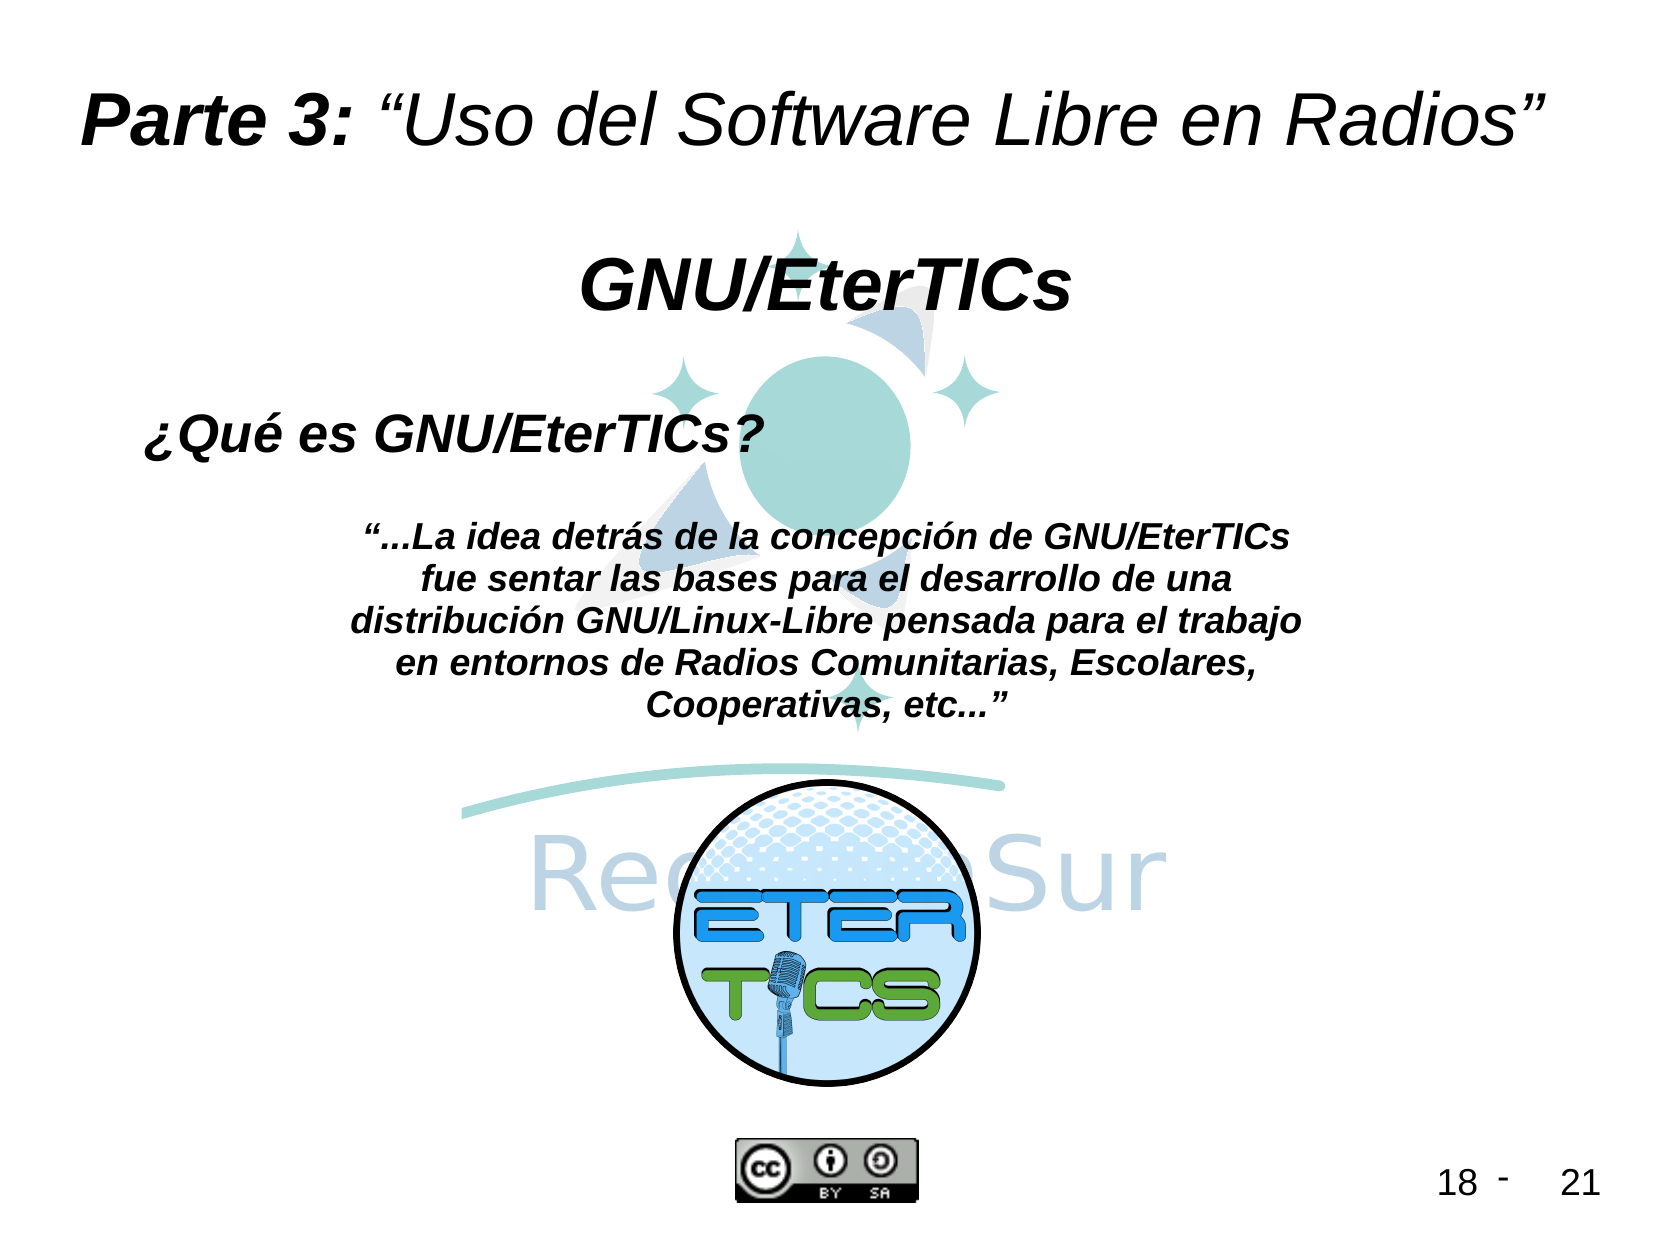

Parte 3: “Uso del Software Libre en Radios”
# GNU/EterTICs
¿Qué es GNU/EterTICs?
“...La idea detrás de la concepción de GNU/EterTICs fue sentar las bases para el desarrollo de una distribución GNU/Linux-Libre pensada para el trabajo en entornos de Radios Comunitarias, Escolares, Cooperativas, etc...”
-
21